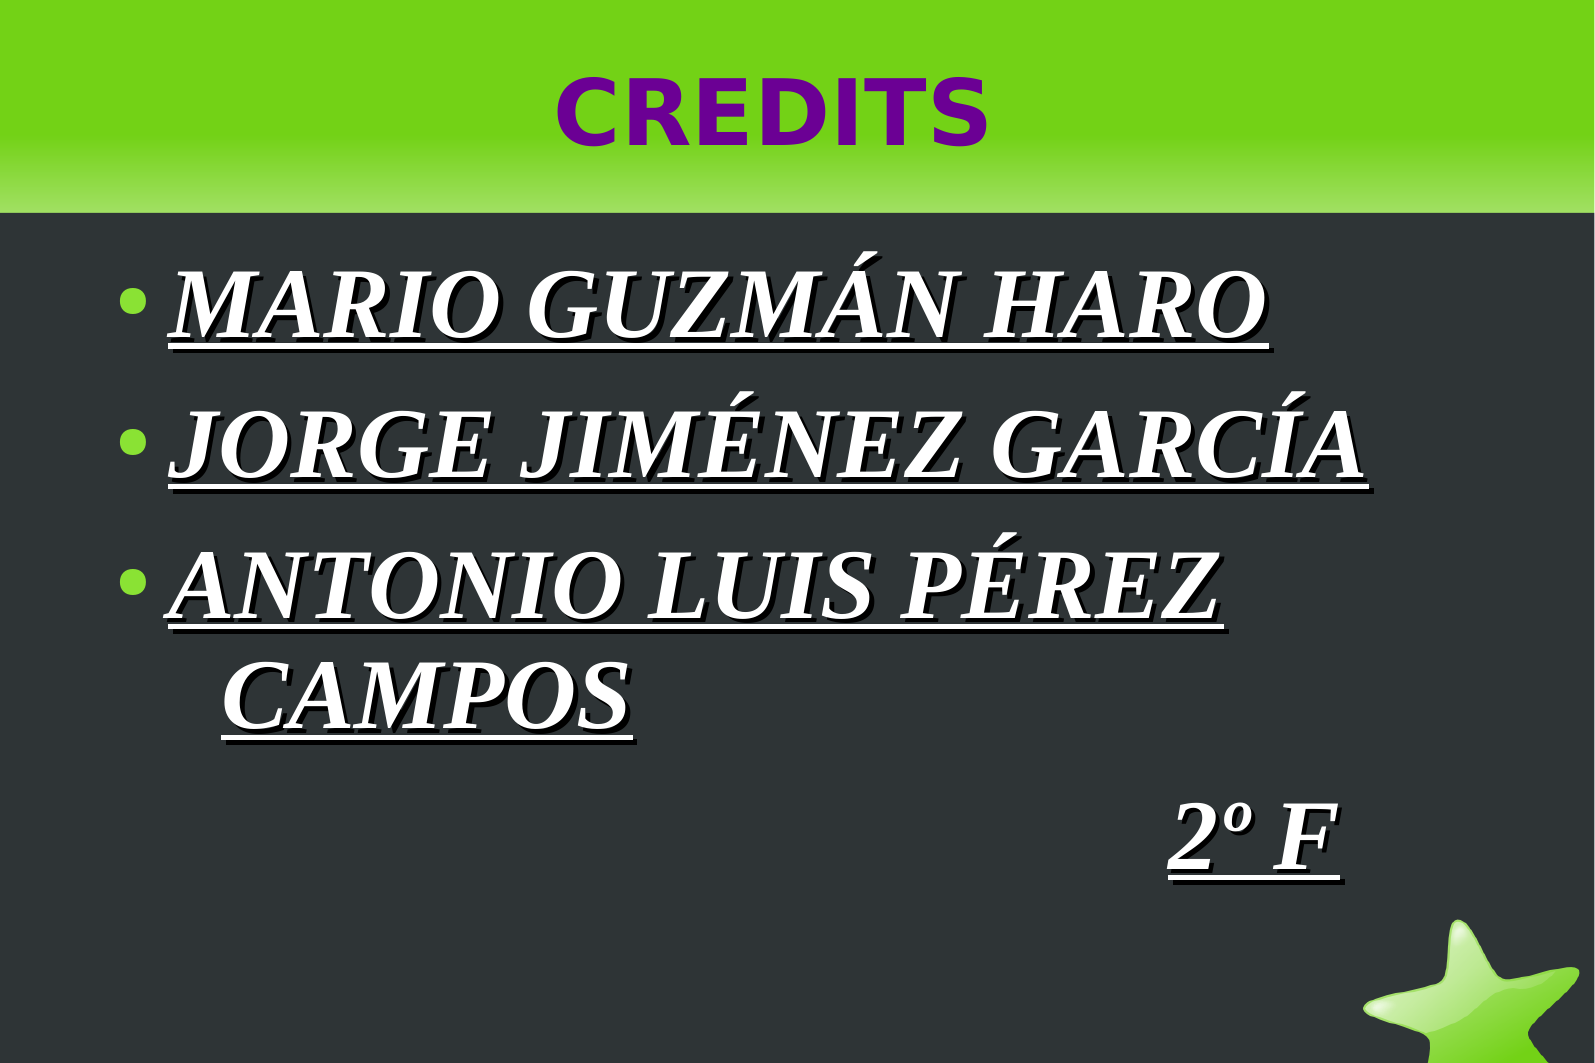

# CREDITS
MARIO GUZMÁN HARO
JORGE JIMÉNEZ GARCÍA
ANTONIO LUIS PÉREZ CAMPOS
 2º F